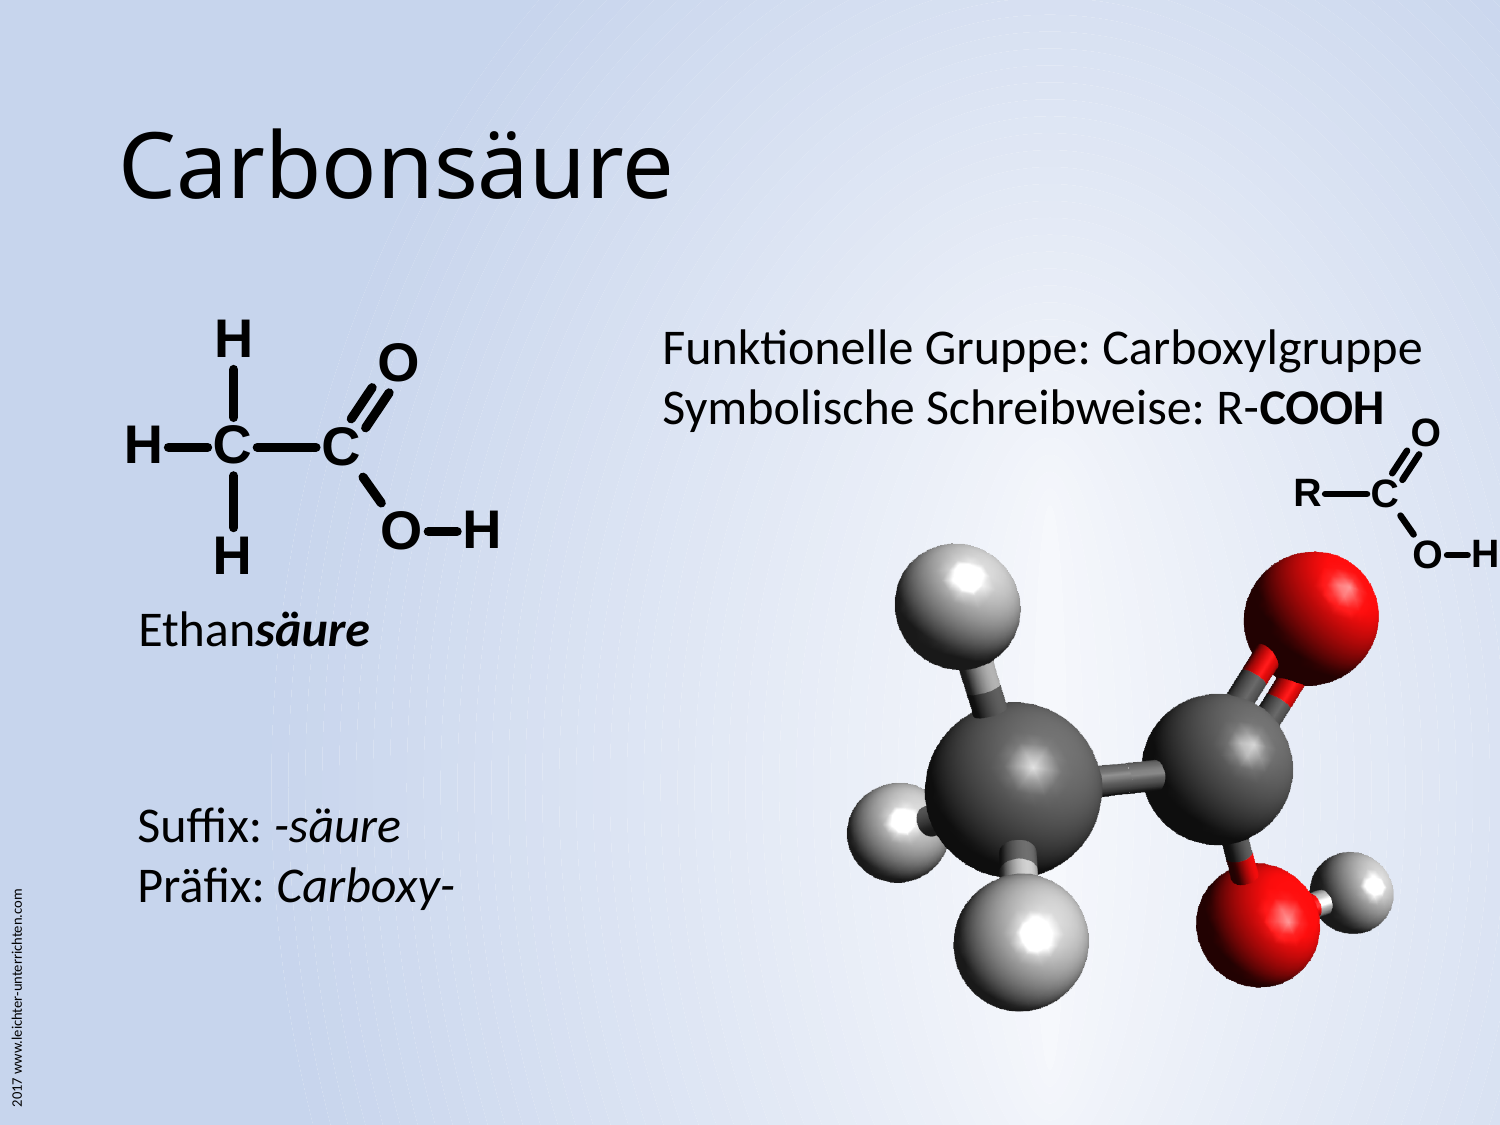

# Carbonsäure
Funktionelle Gruppe: Carboxylgruppe
Symbolische Schreibweise: R-COOH
Ethansäure
Suffix: -säure
Präfix: Carboxy-